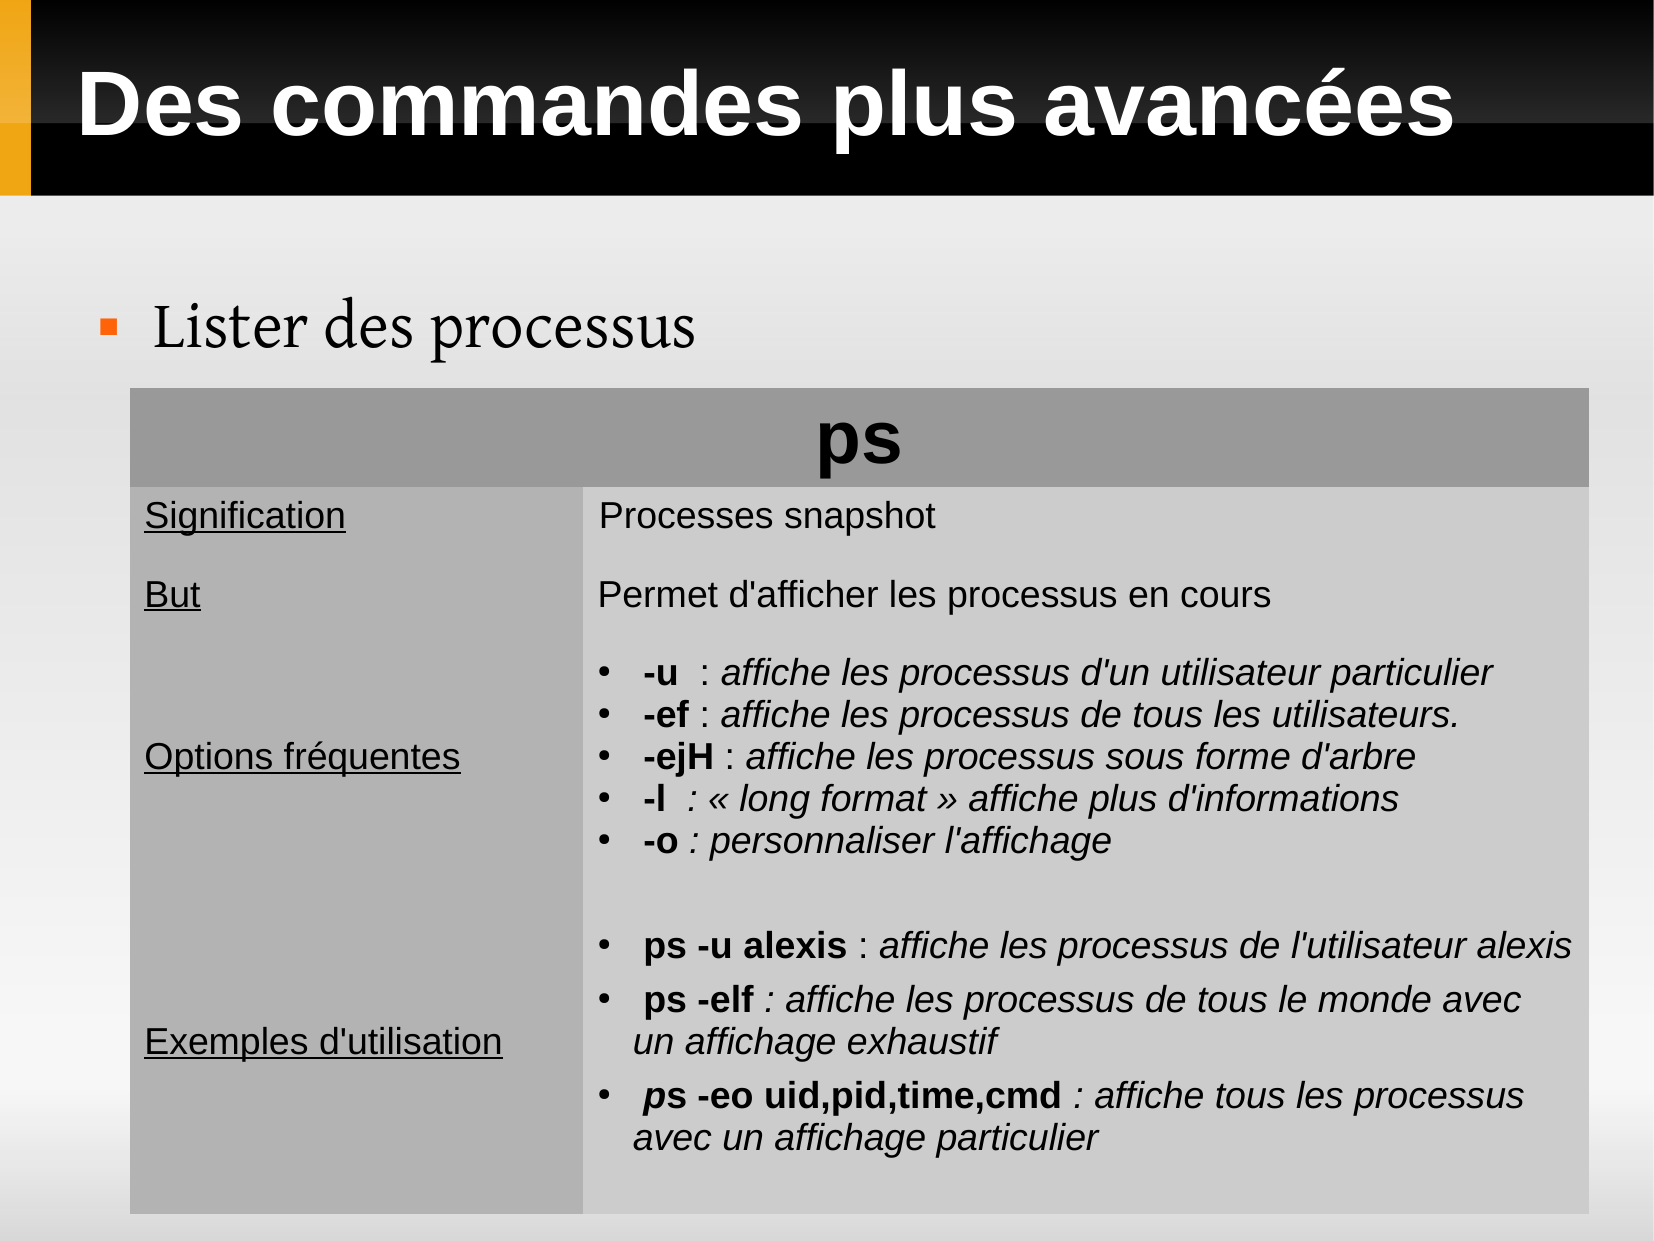

# Des commandes plus avancées
Lister des processus
| ps | |
| --- | --- |
| Signification | Processes snapshot |
| But | Permet d'afficher les processus en cours |
| Options fréquentes | -u : affiche les processus d'un utilisateur particulier -ef : affiche les processus de tous les utilisateurs. -ejH : affiche les processus sous forme d'arbre -l : « long format » affiche plus d'informations -o : personnaliser l'affichage |
| Exemples d'utilisation | ps -u alexis : affiche les processus de l'utilisateur alexis ps -elf : affiche les processus de tous le monde avec un affichage exhaustif ps -eo uid,pid,time,cmd : affiche tous les processus avec un affichage particulier |